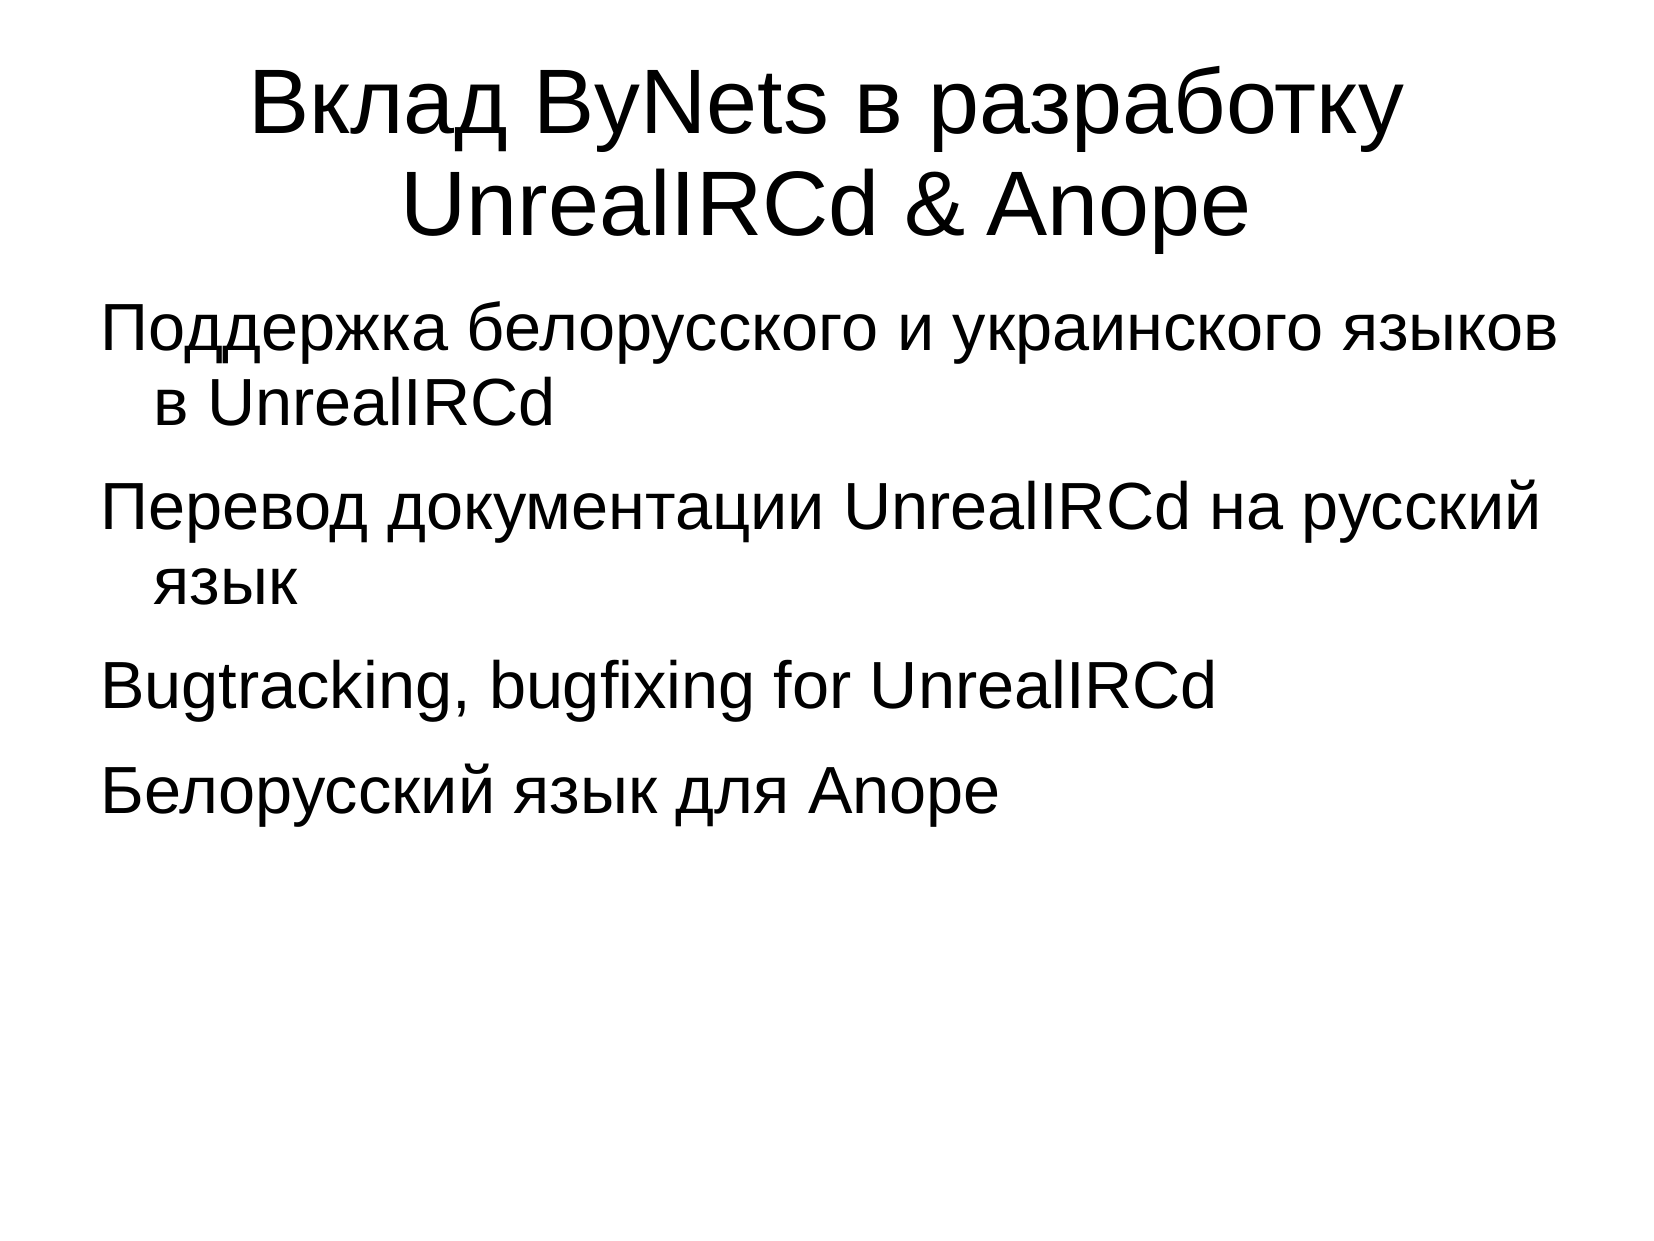

# Вклад ByNets в разработку UnrealIRCd & Anope
Поддержка белорусского и украинского языков в UnrealIRCd
Перевод документации UnrealIRCd на русский язык
Bugtracking, bugfixing for UnrealIRCd
Белорусский язык для Anope